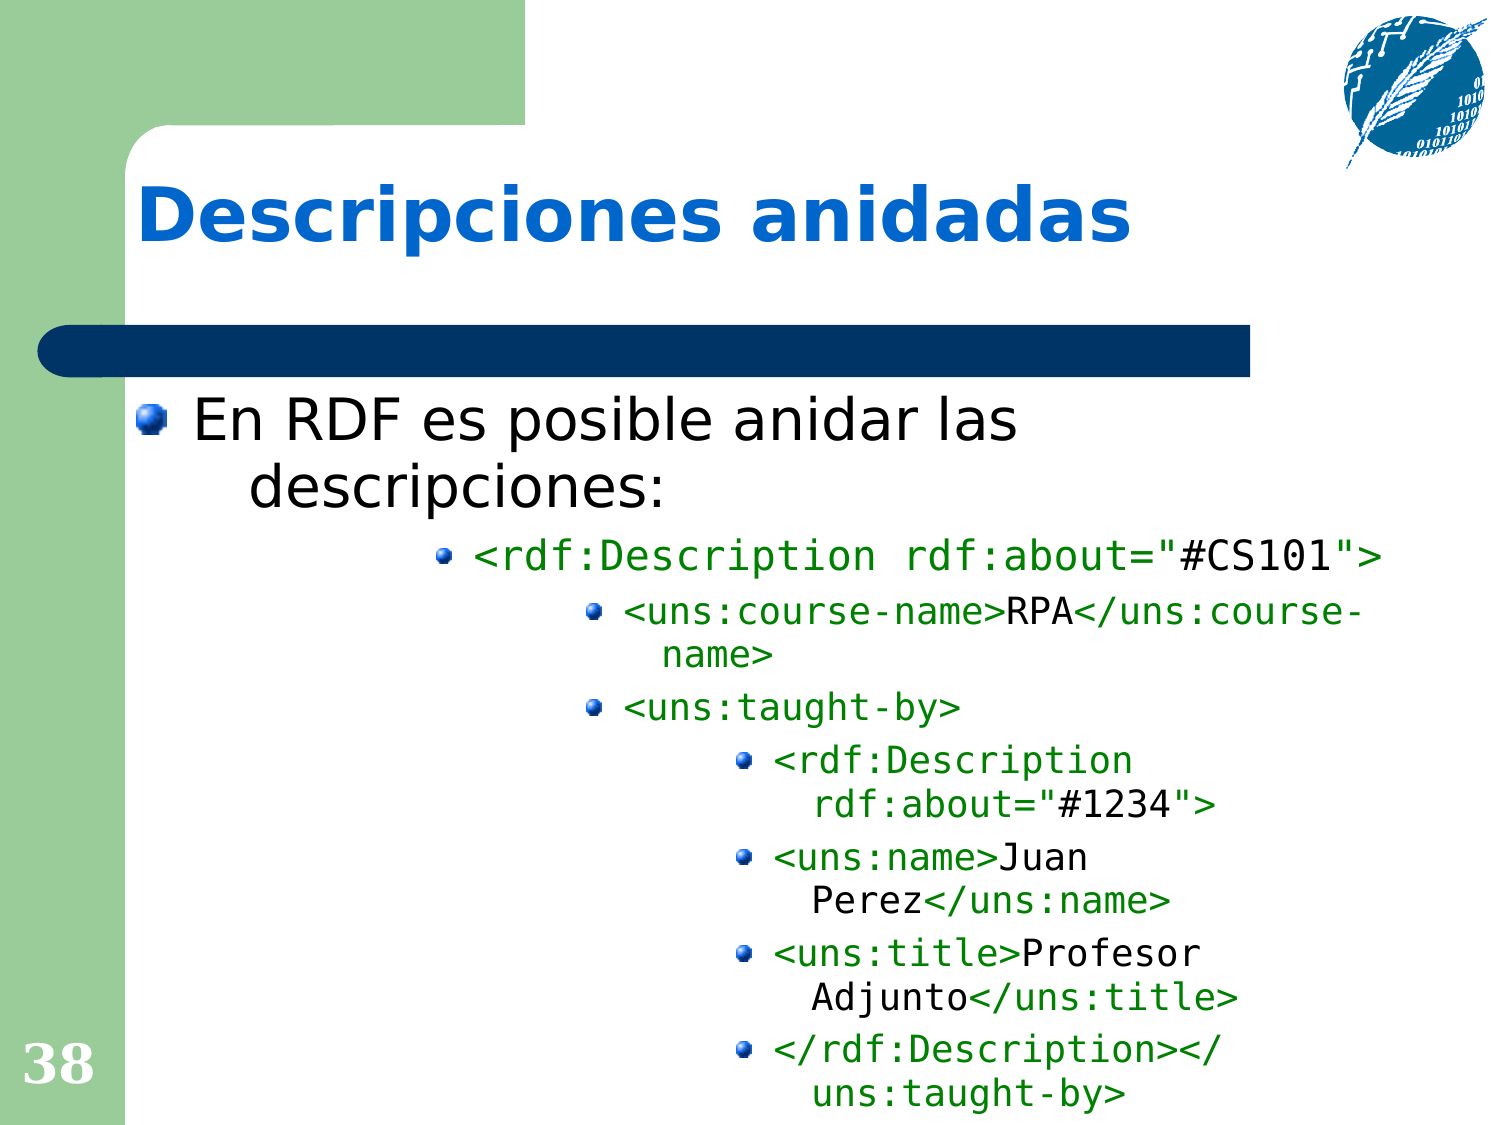

# Descripciones anidadas
En RDF es posible anidar las descripciones:
<rdf:Description rdf:about="#CS101">
<uns:course-name>RPA</uns:course-name>
<uns:taught-by>
<rdf:Description rdf:about="#1234">
<uns:name>Juan Perez</uns:name>
<uns:title>Profesor Adjunto</uns:title>
</rdf:Description></uns:taught-by>
</rdf:Description>
A pesar del anidamiento, el alcance sigue siendo global.
38